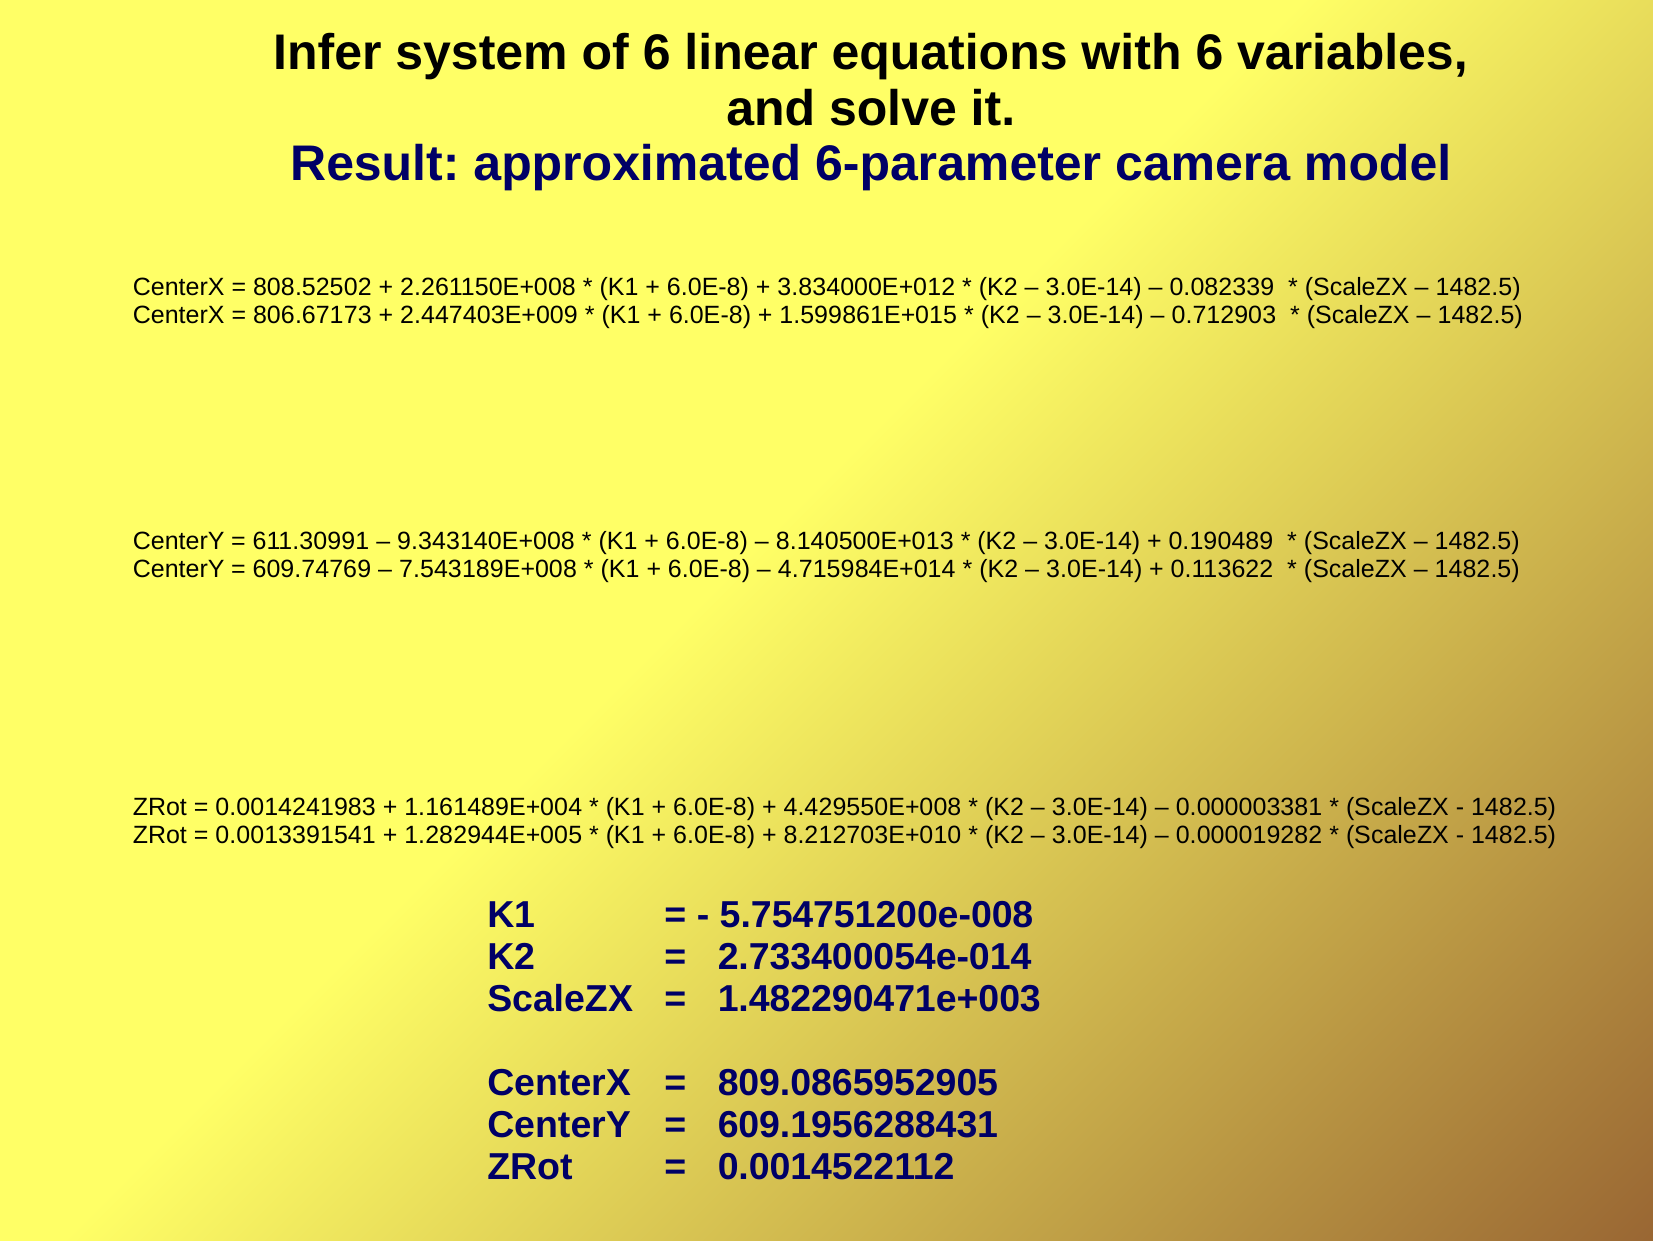

Infer system of 6 linear equations with 6 variables,
and solve it.
Result: approximated 6-parameter camera model
CenterX = 808.52502 + 2.261150E+008 * (K1 + 6.0E-8) + 3.834000E+012 * (K2 – 3.0E-14) – 0.082339 * (ScaleZX – 1482.5)
CenterX = 806.67173 + 2.447403E+009 * (K1 + 6.0E-8) + 1.599861E+015 * (K2 – 3.0E-14) – 0.712903 * (ScaleZX – 1482.5)
CenterY = 611.30991 – 9.343140E+008 * (K1 + 6.0E-8) – 8.140500E+013 * (K2 – 3.0E-14) + 0.190489 * (ScaleZX – 1482.5)
CenterY = 609.74769 – 7.543189E+008 * (K1 + 6.0E-8) – 4.715984E+014 * (K2 – 3.0E-14) + 0.113622 * (ScaleZX – 1482.5)
ZRot = 0.0014241983 + 1.161489E+004 * (K1 + 6.0E-8) + 4.429550E+008 * (K2 – 3.0E-14) – 0.000003381 * (ScaleZX - 1482.5)
ZRot = 0.0013391541 + 1.282944E+005 * (K1 + 6.0E-8) + 8.212703E+010 * (K2 – 3.0E-14) – 0.000019282 * (ScaleZX - 1482.5)
K1
K2
ScaleZX
CenterX
CenterY
ZRot
= - 5.754751200e-008
= 2.733400054e-014
= 1.482290471e+003
= 809.0865952905
= 609.1956288431
= 0.0014522112